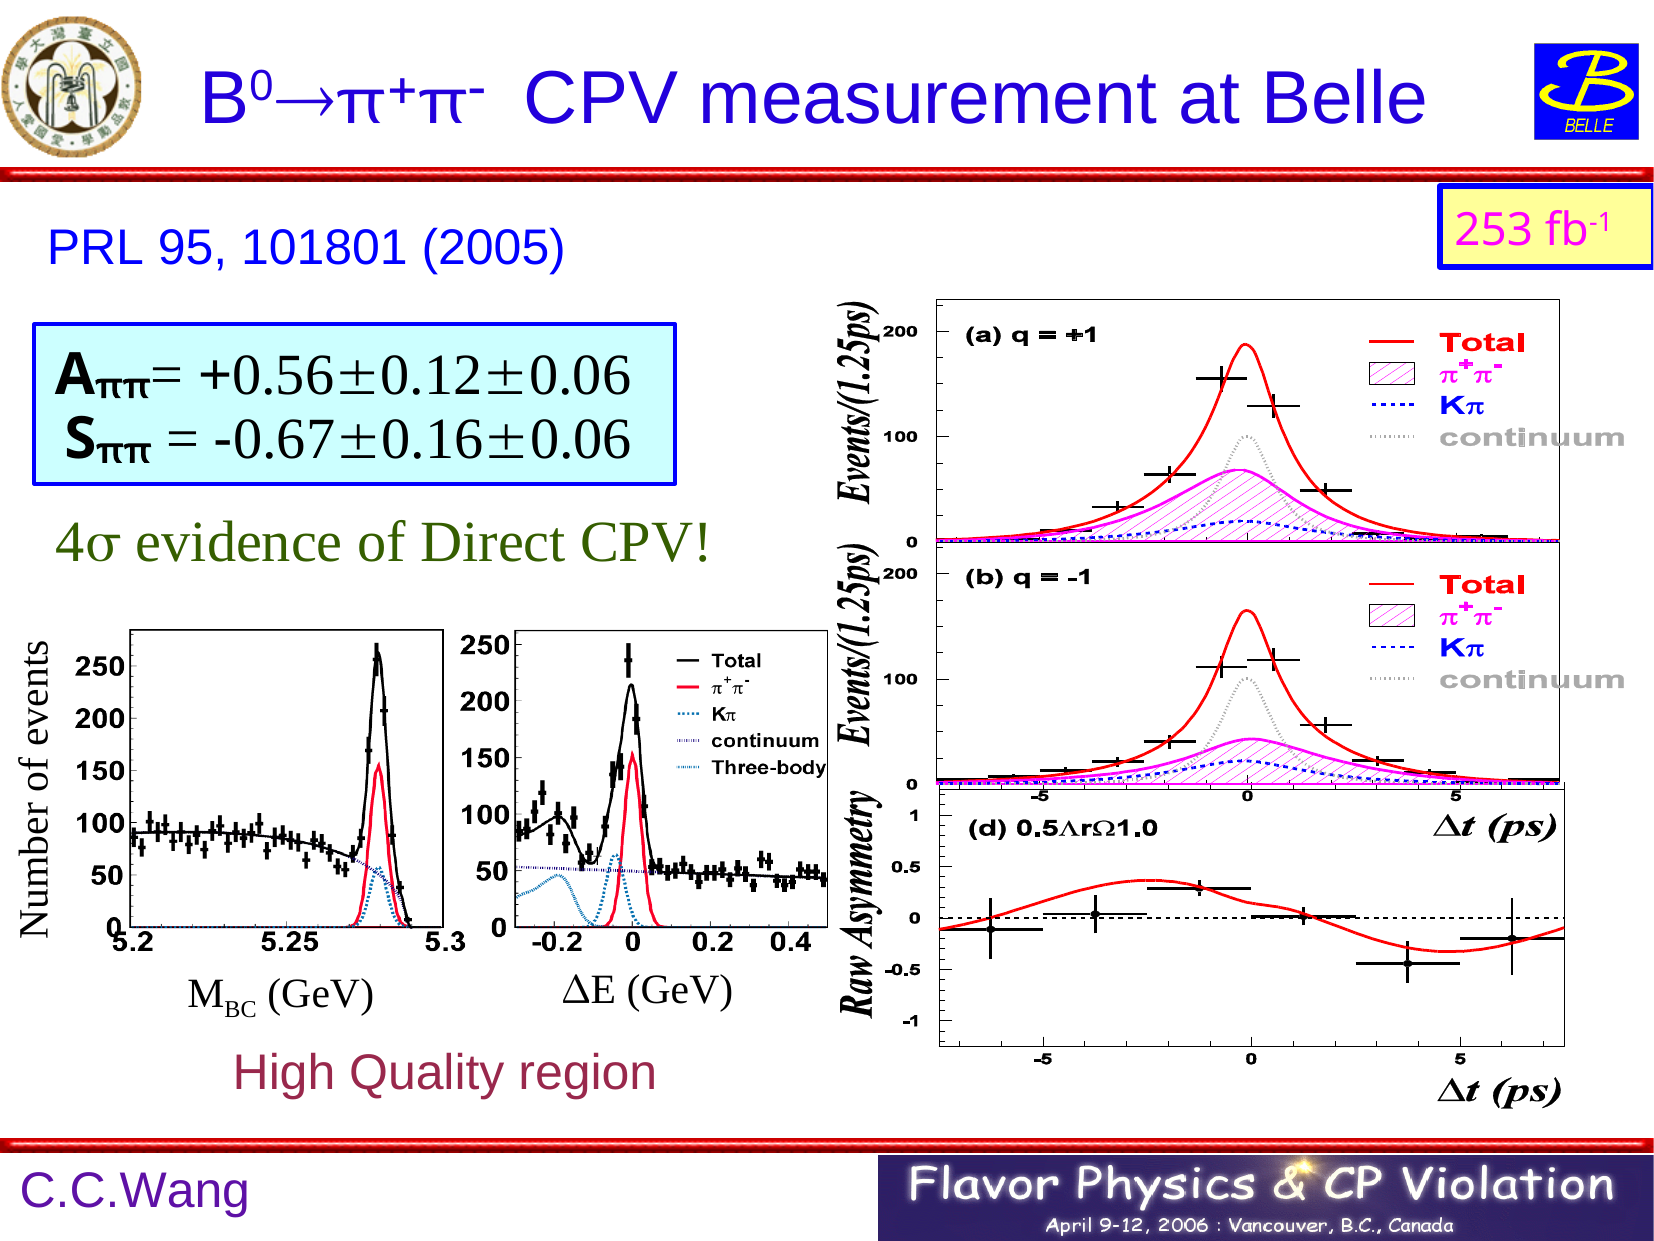

# B0+- CPV measurement at Belle
253 fb-1
 PRL 95, 101801 (2005)
 S = -0.67±0.16±0.06
A= +0.56±0.12±0.06
4 evidence of Direct CPV!
Number of events
MBC (GeV)
E (GeV)
High Quality region